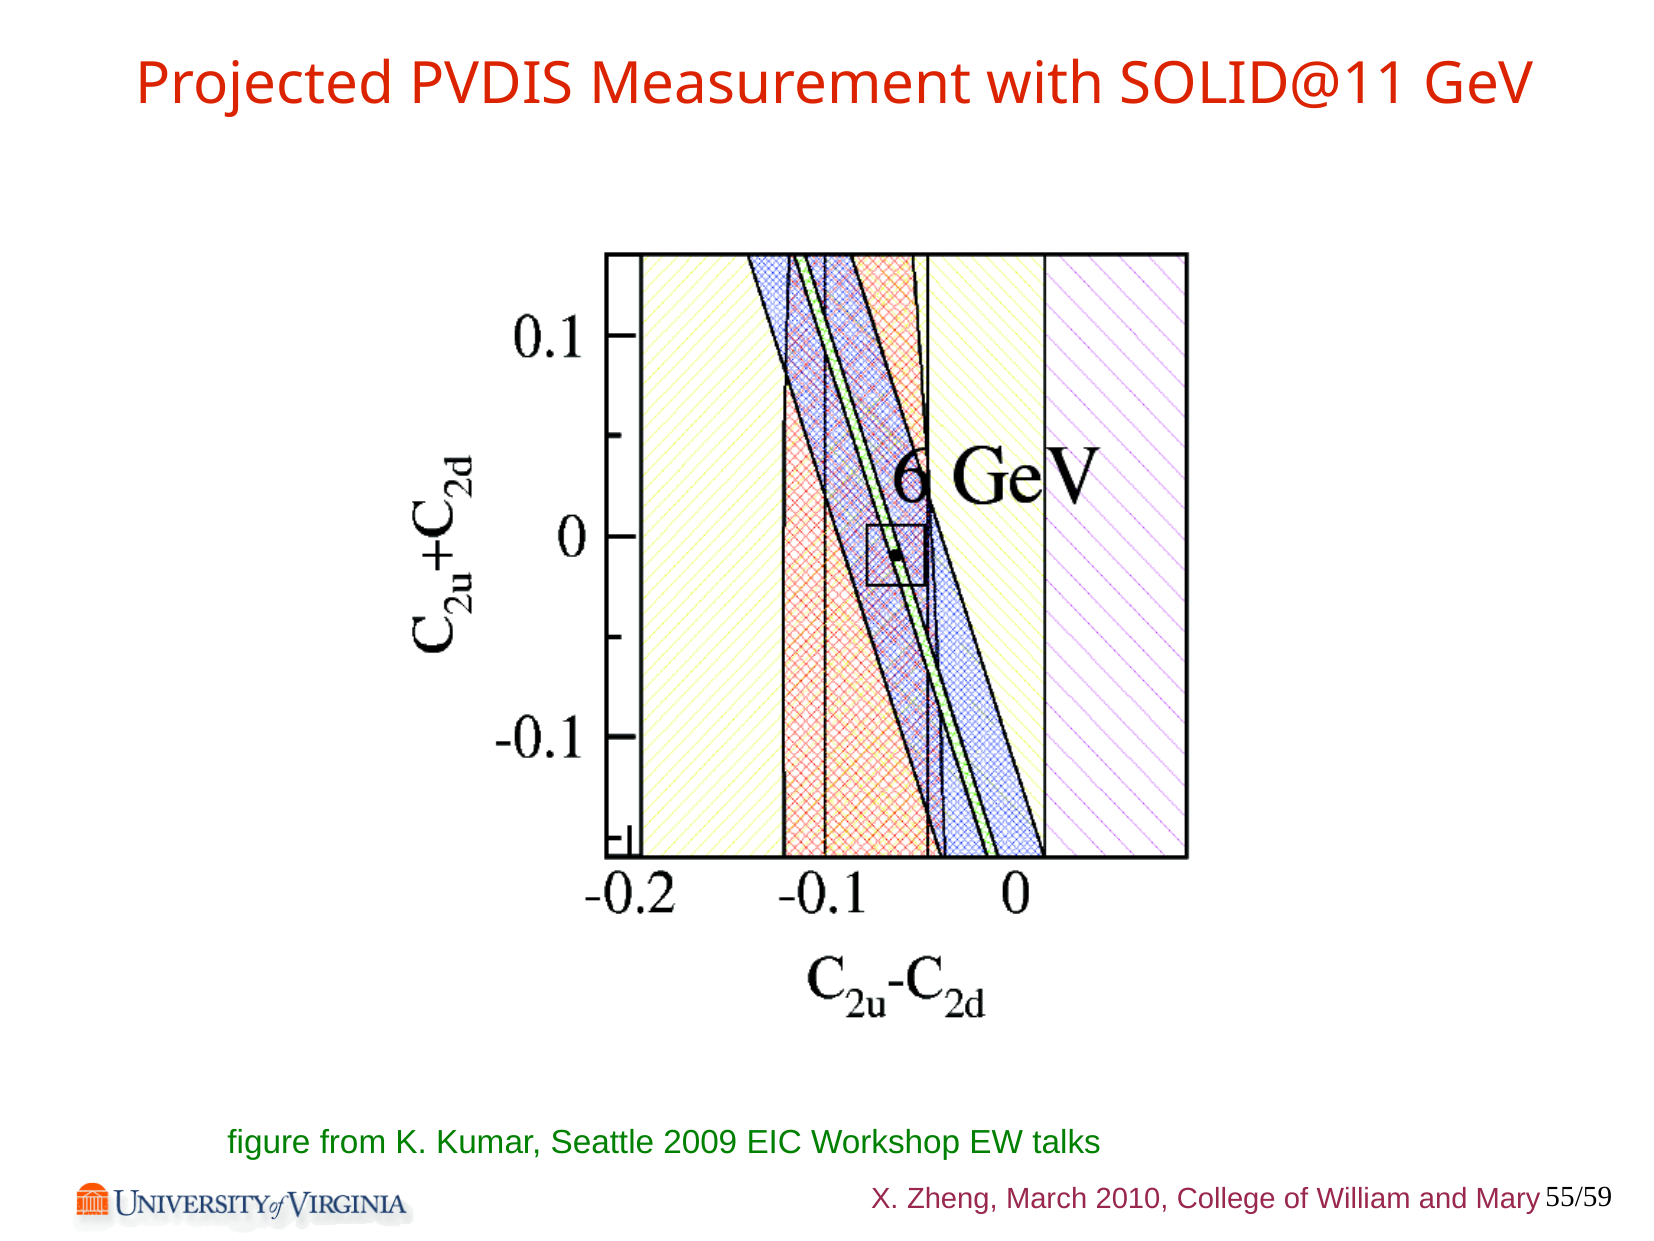

Projected PVDIS Measurement with SOLID@11 GeV
figure from K. Kumar, Seattle 2009 EIC Workshop EW talks